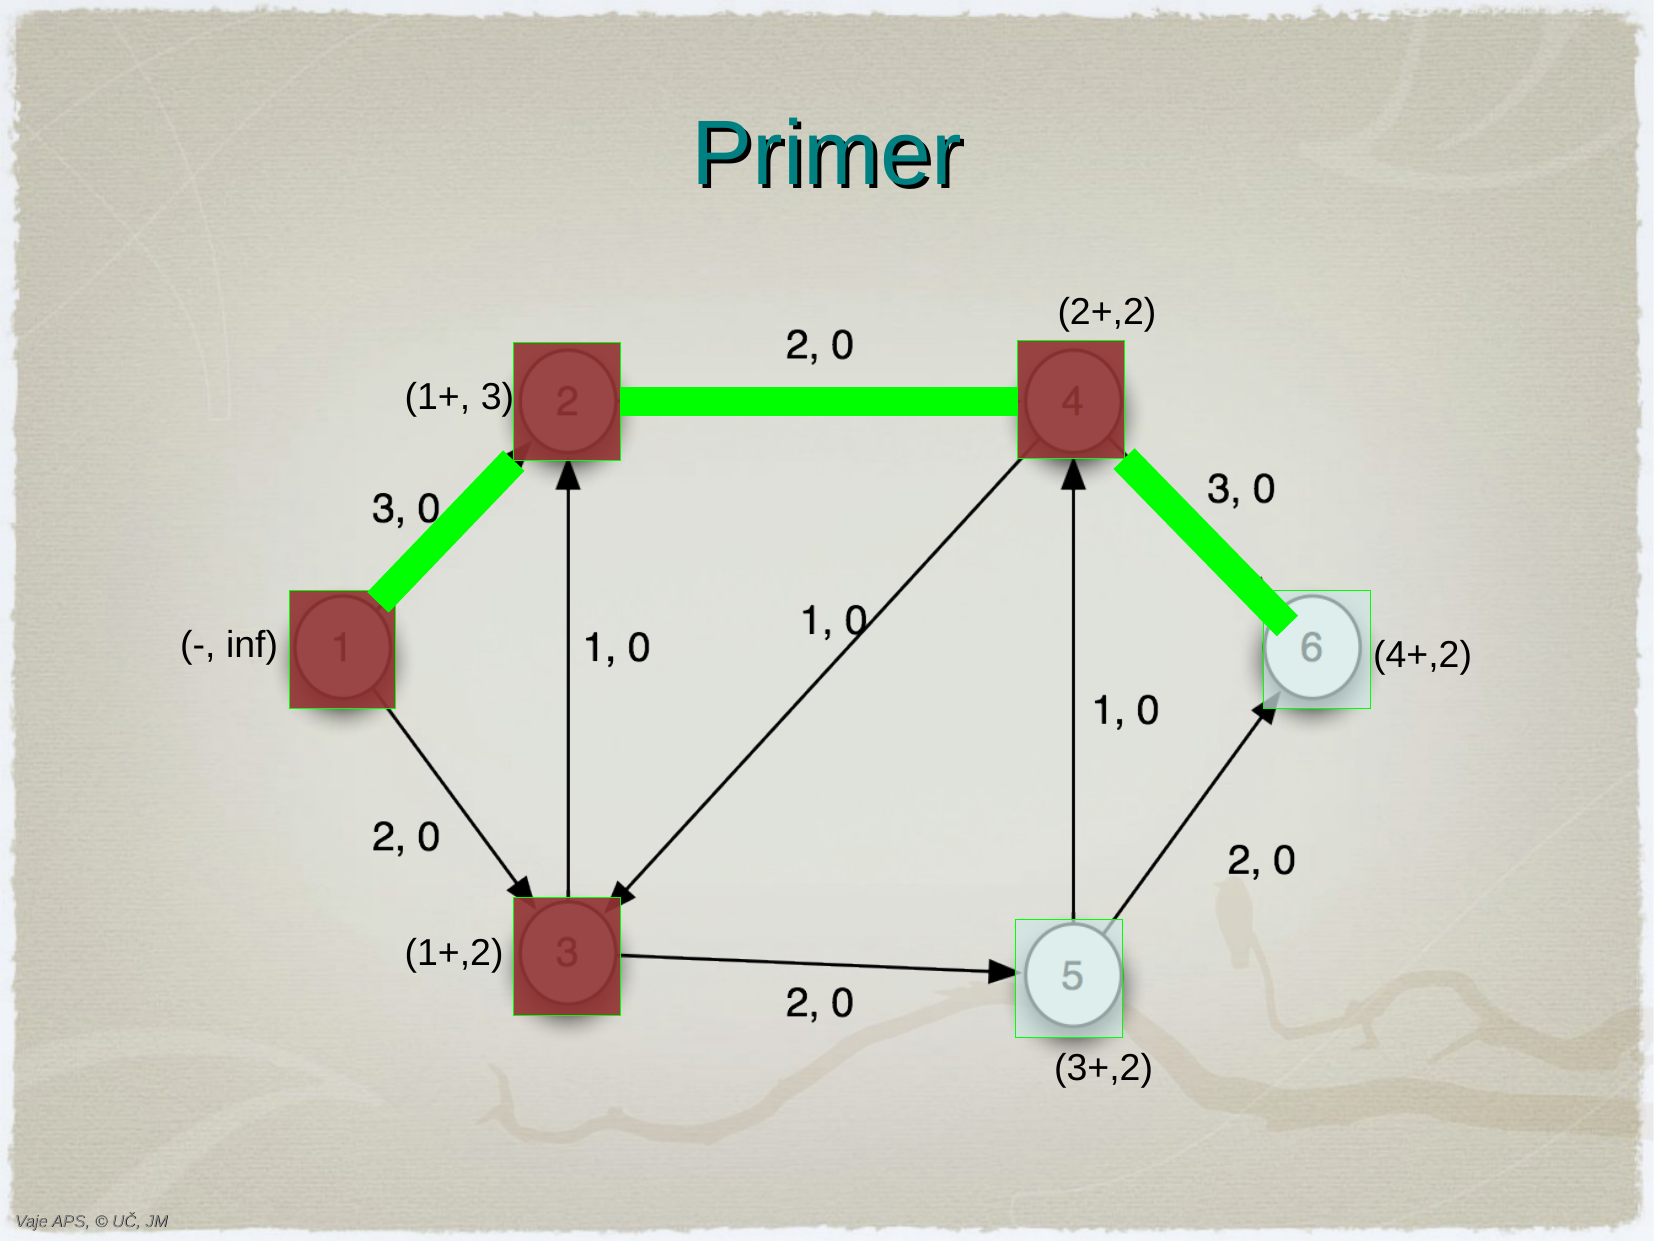

# Primer
(2+,2)
(1+, 3)
(-, inf)
(4+,2)
(1+,2)
(3+,2)